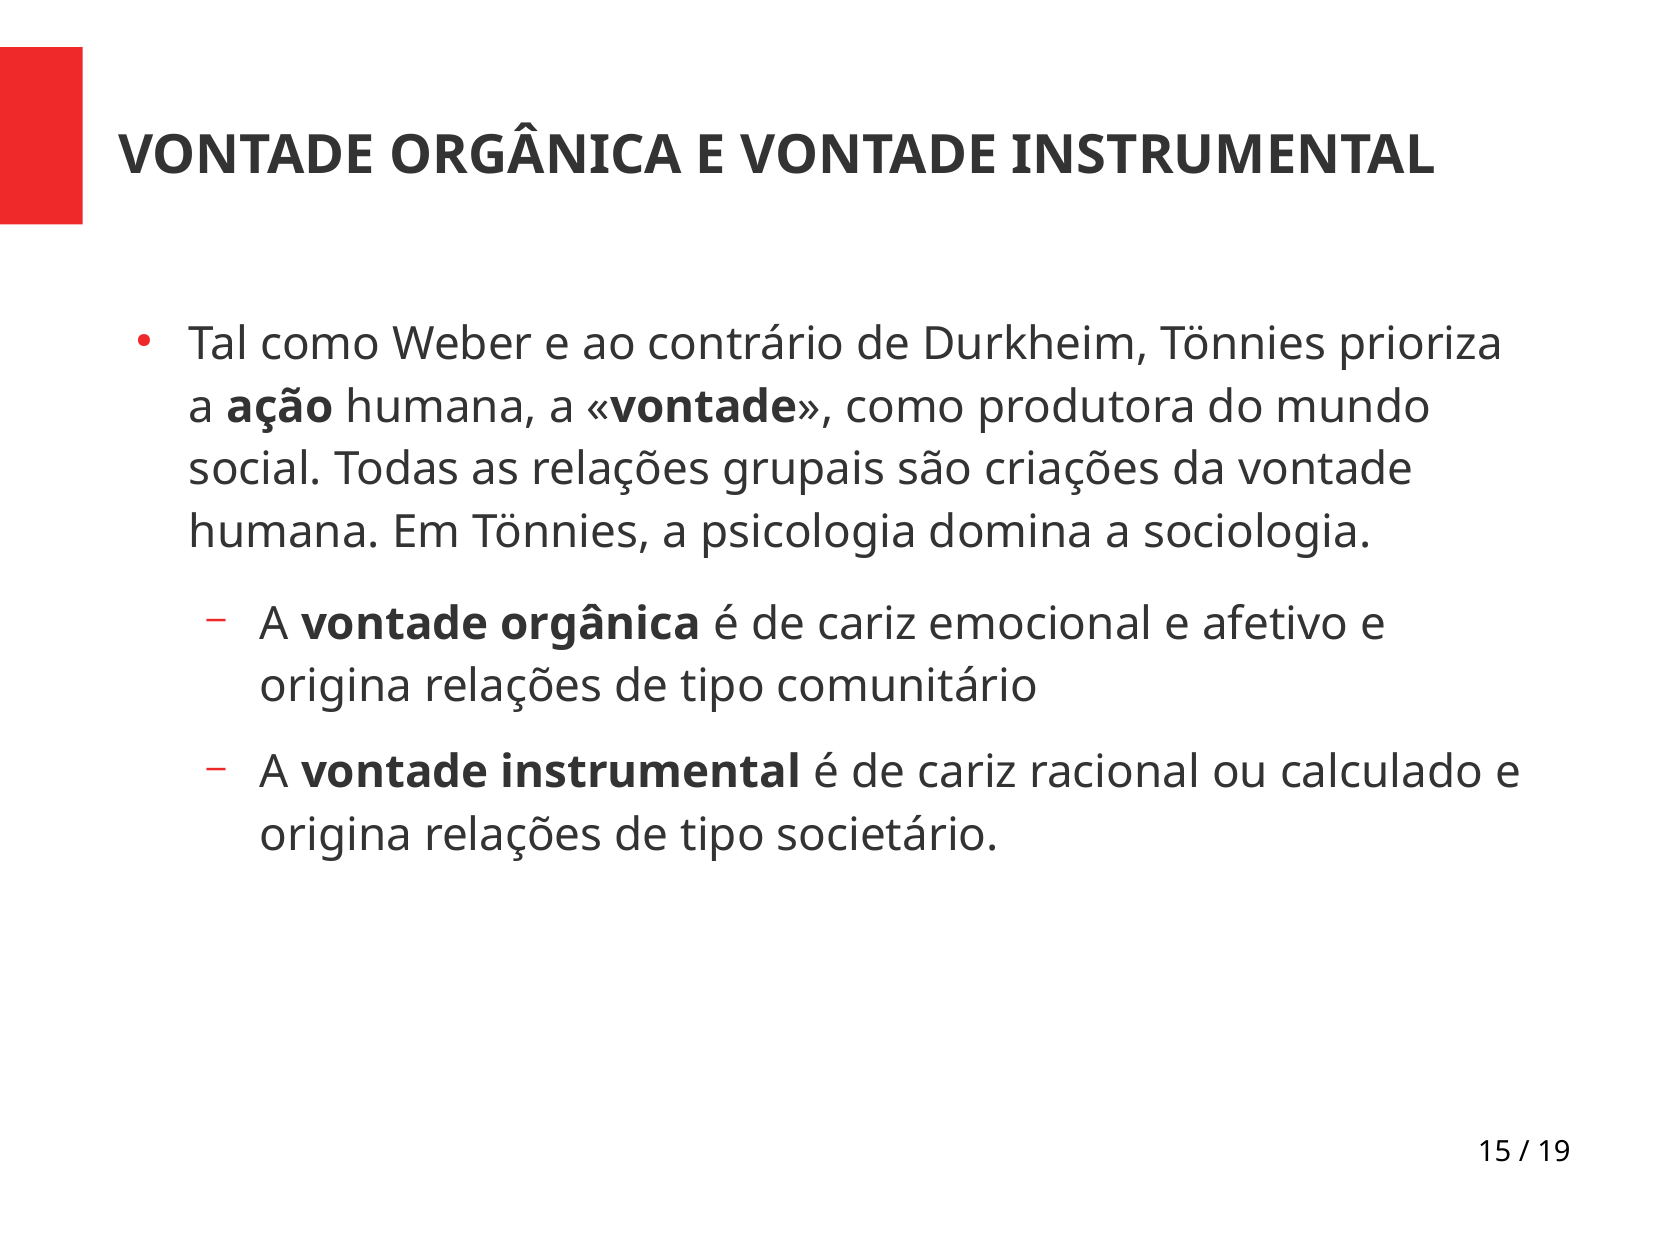

# VONTADE ORGÂNICA E VONTADE INSTRUMENTAL
Tal como Weber e ao contrário de Durkheim, Tönnies prioriza a ação humana, a «vontade», como produtora do mundo social. Todas as relações grupais são criações da vontade humana. Em Tönnies, a psicologia domina a sociologia.
A vontade orgânica é de cariz emocional e afetivo e origina relações de tipo comunitário
A vontade instrumental é de cariz racional ou calculado e origina relações de tipo societário.
15